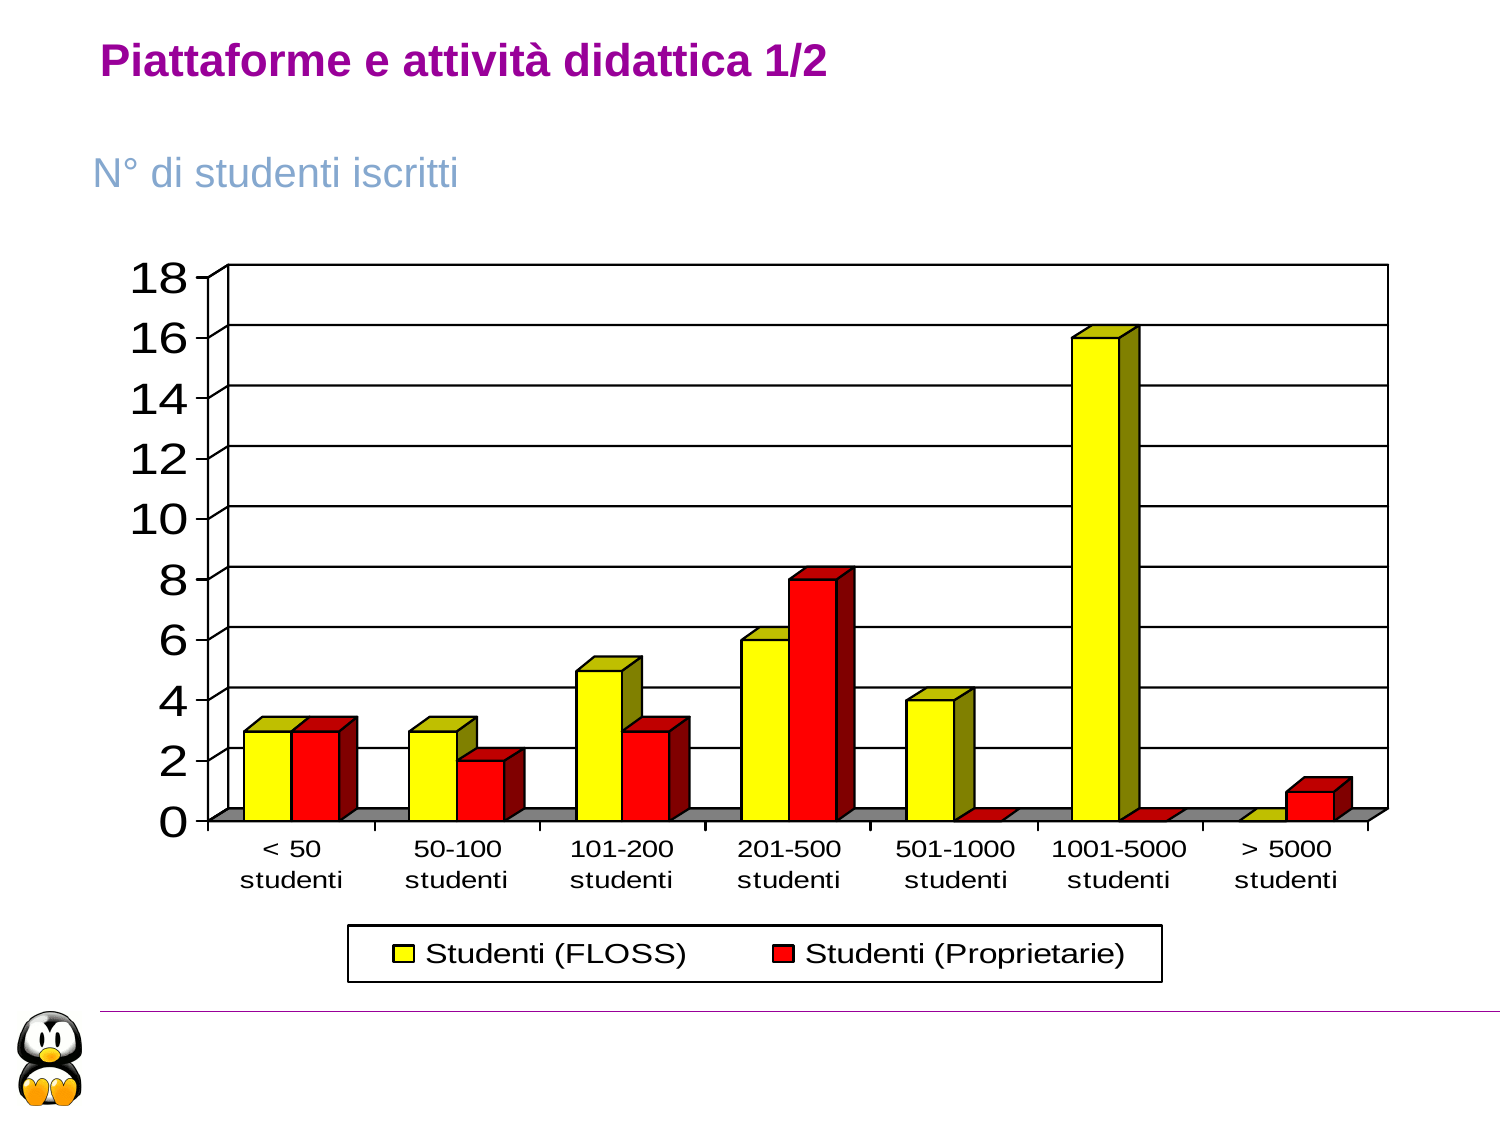

Piattaforme e attività didattica 1/2
	N° di studenti iscritti